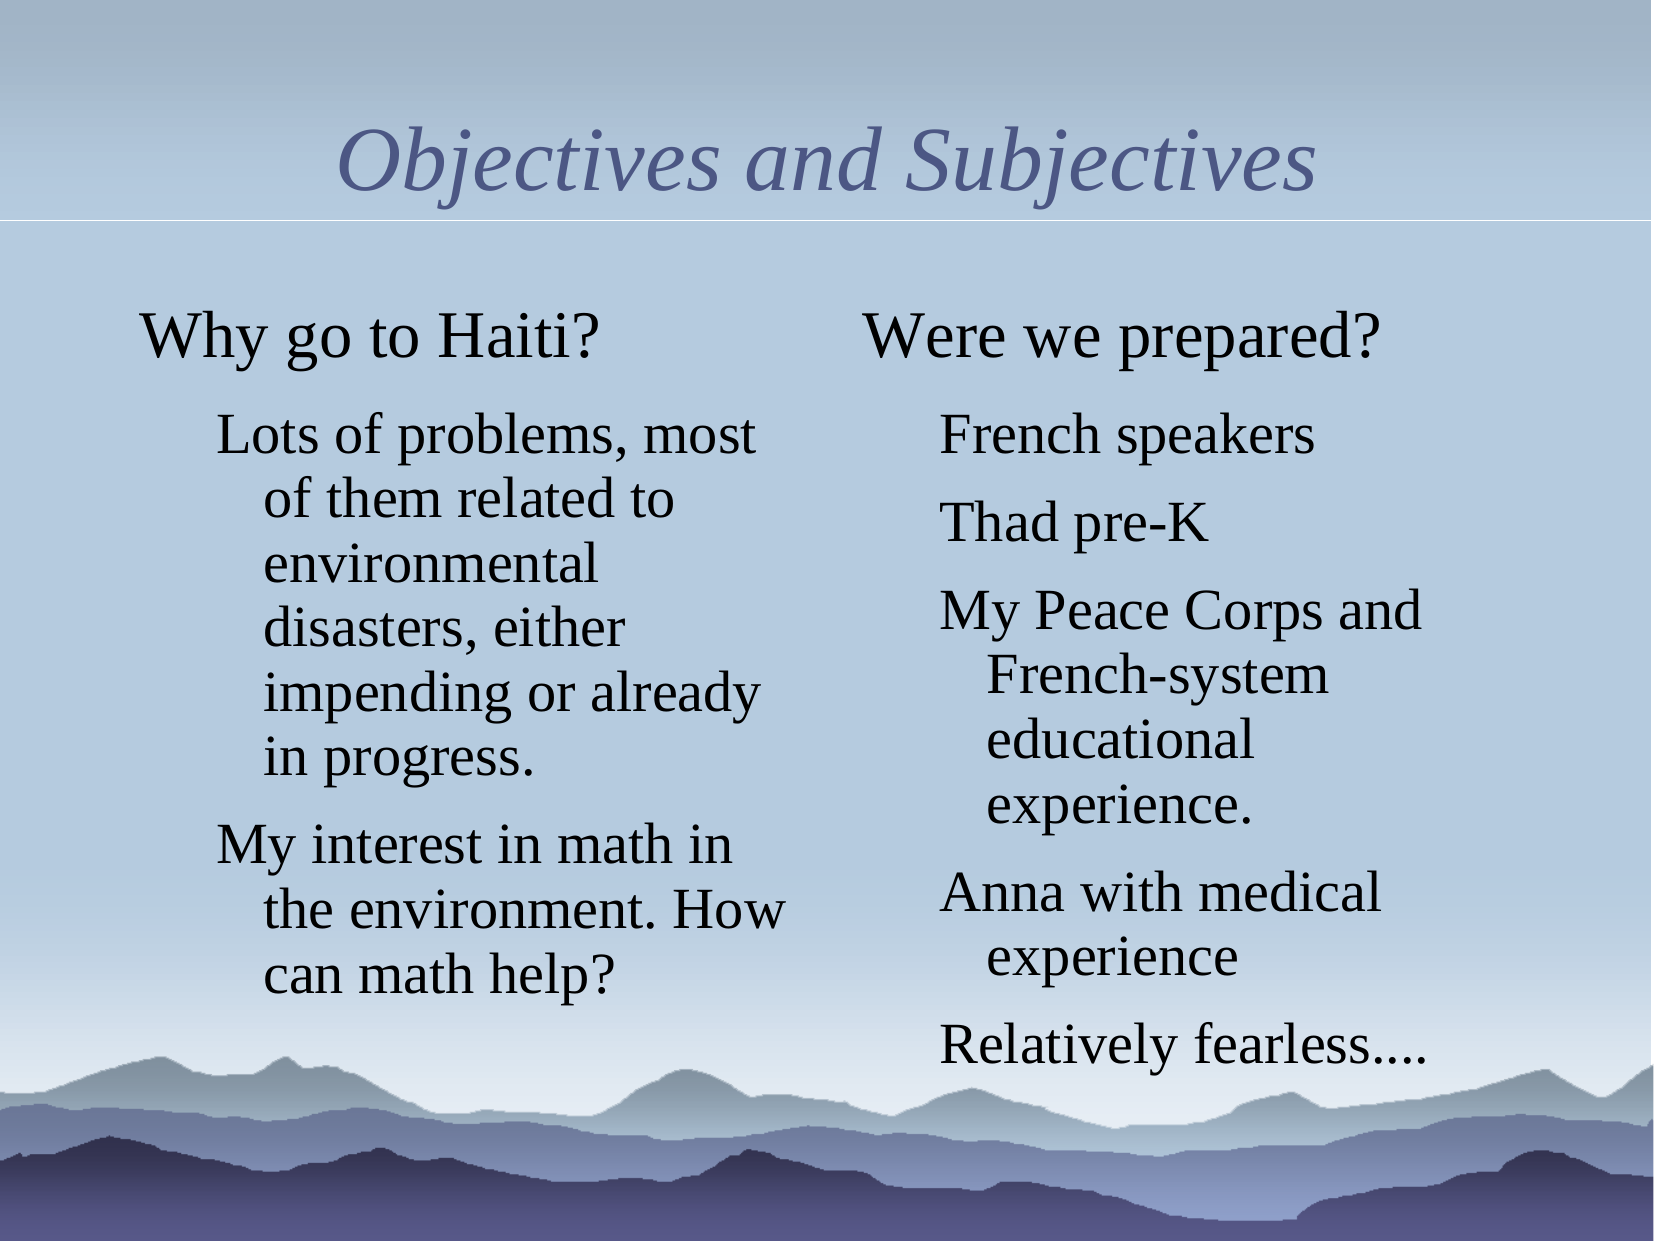

# Objectives and Subjectives
Why go to Haiti?
Lots of problems, most of them related to environmental disasters, either impending or already in progress.
My interest in math in the environment. How can math help?
Were we prepared?
French speakers
Thad pre-K
My Peace Corps and French-system educational experience.
Anna with medical experience
Relatively fearless....